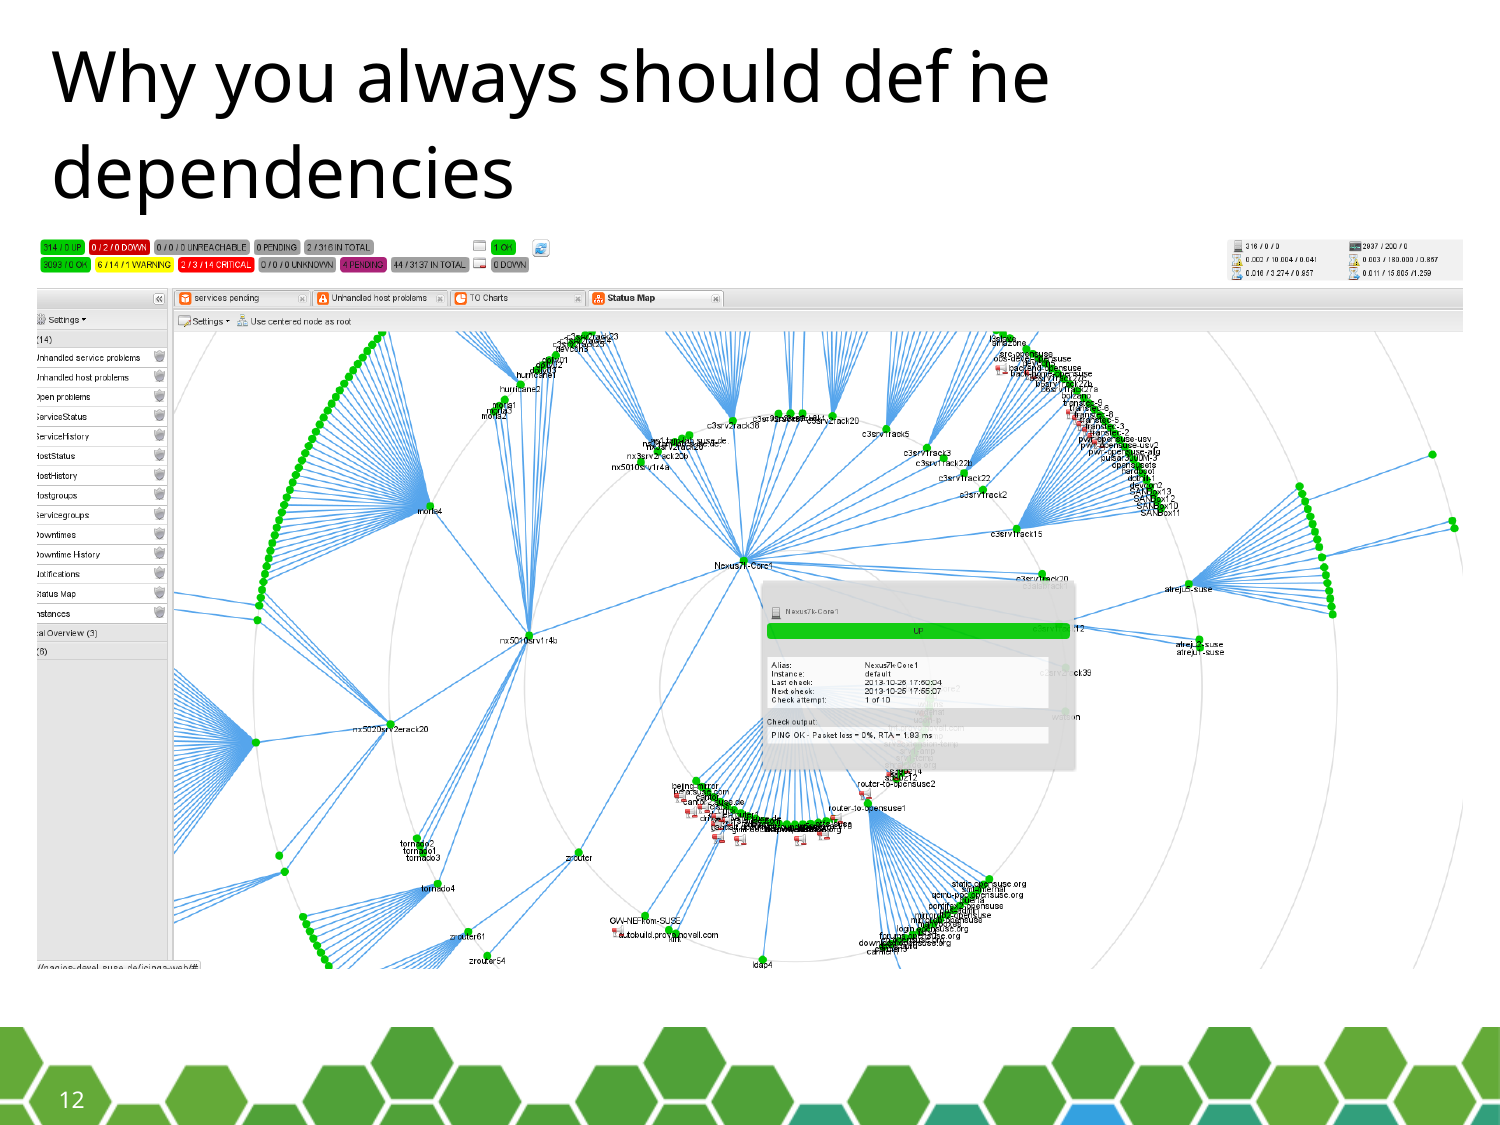

# Why you always should define dependencies